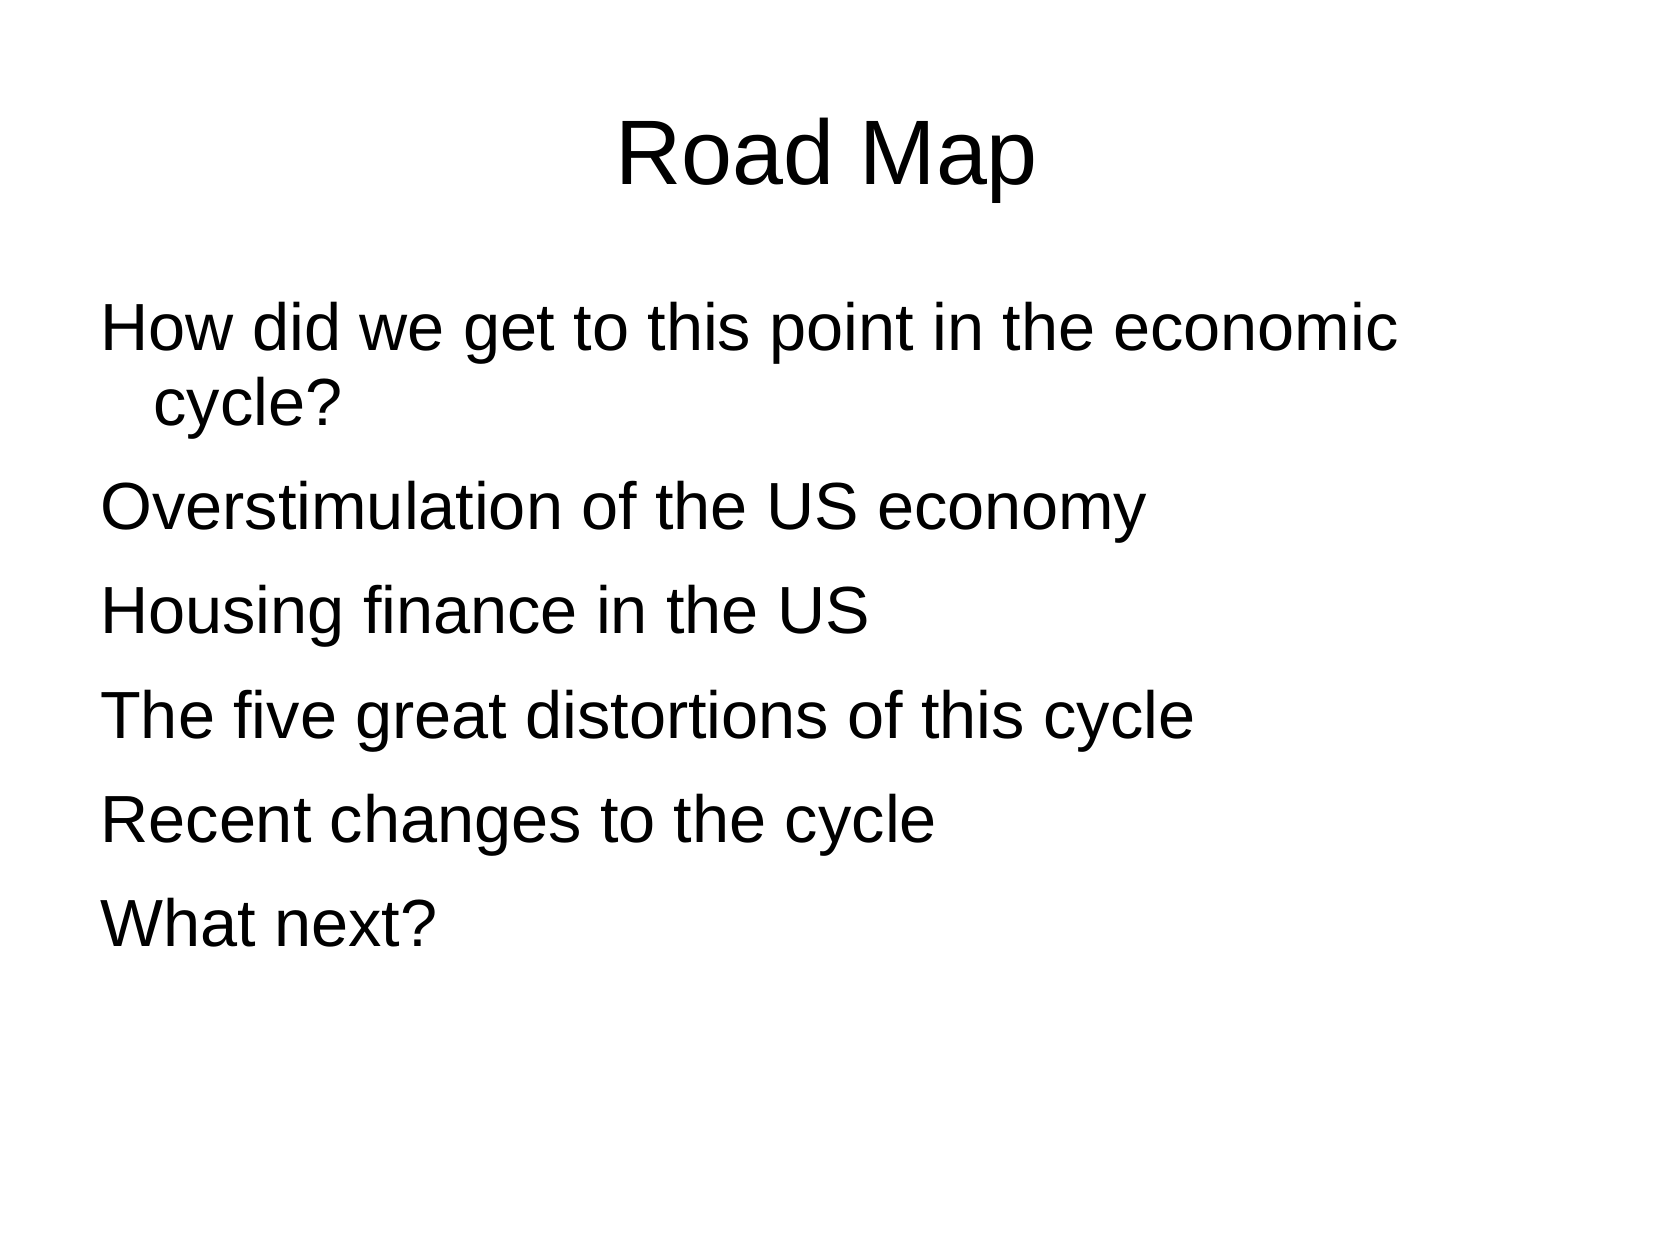

# Road Map
How did we get to this point in the economic cycle?
Overstimulation of the US economy
Housing finance in the US
The five great distortions of this cycle
Recent changes to the cycle
What next?